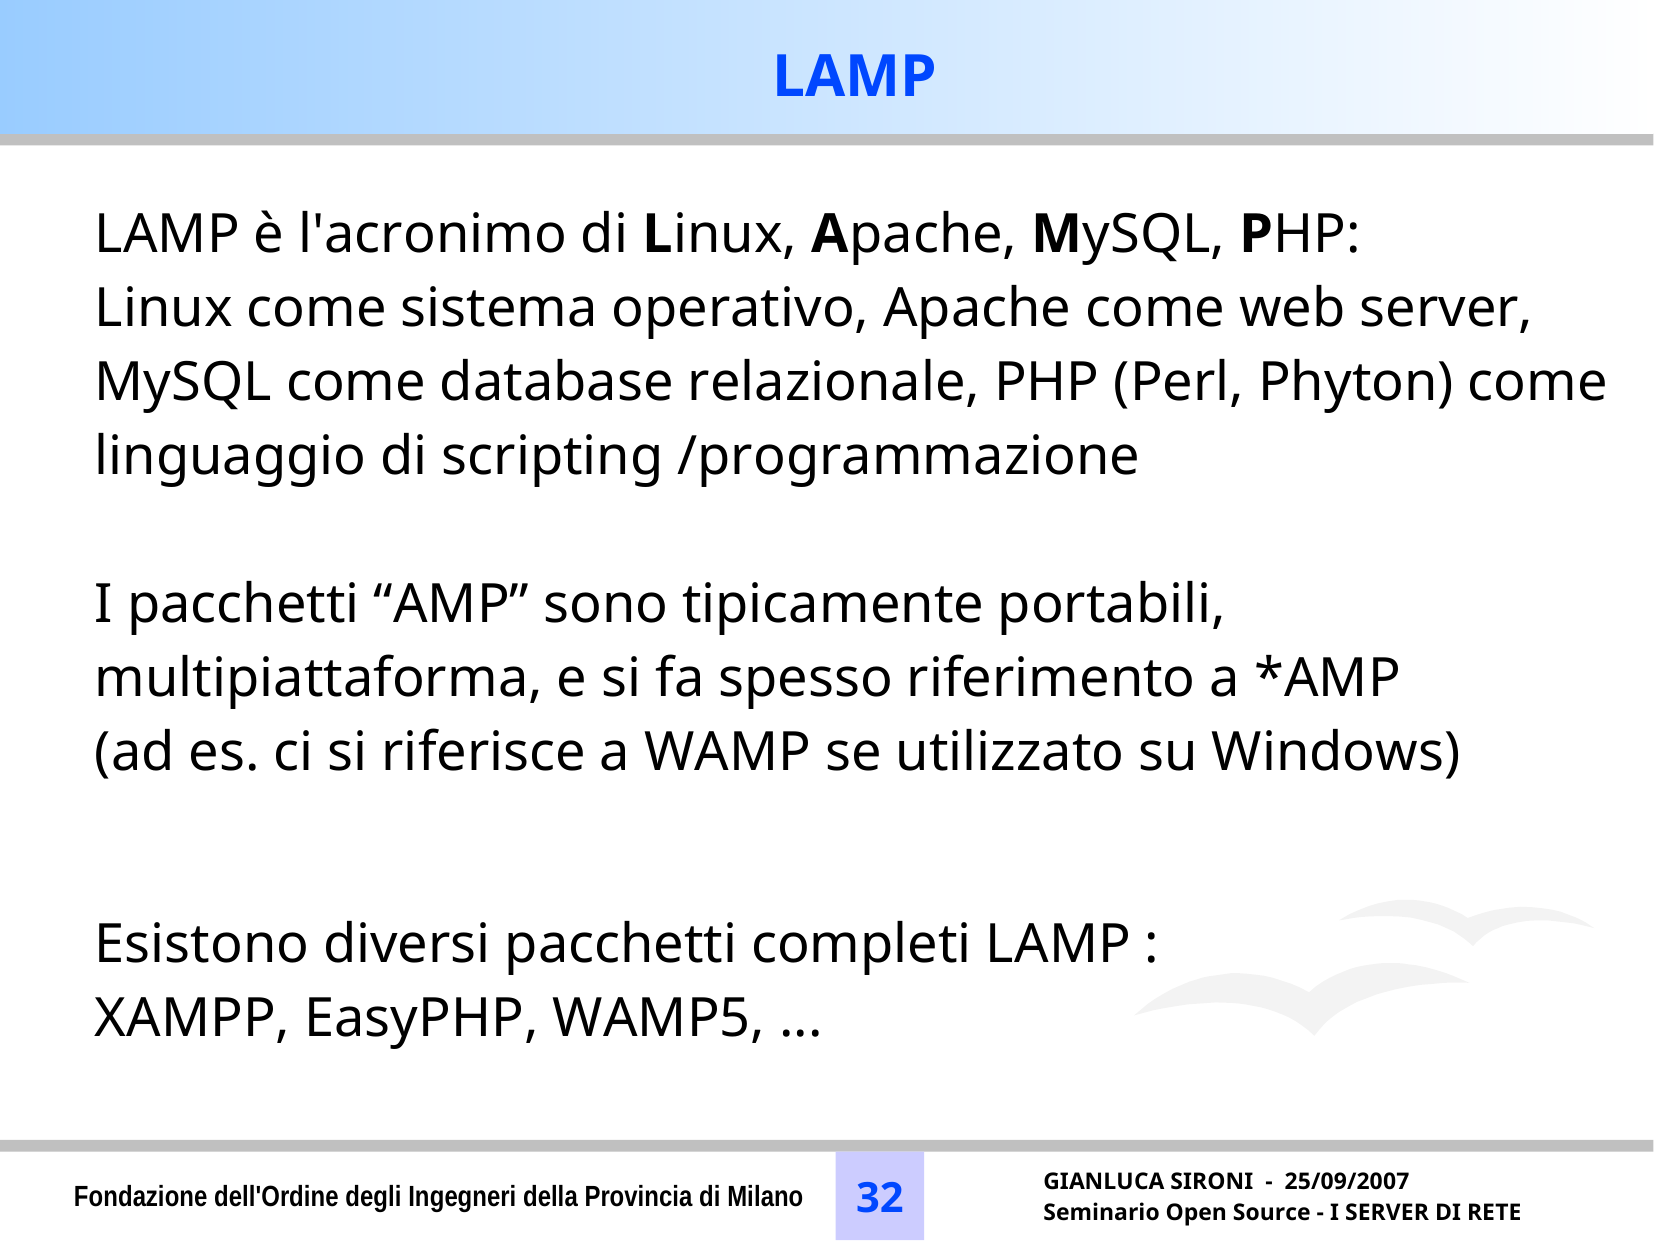

# LAMP
LAMP è l'acronimo di Linux, Apache, MySQL, PHP:
Linux come sistema operativo, Apache come web server, MySQL come database relazionale, PHP (Perl, Phyton) come linguaggio di scripting /programmazione
I pacchetti “AMP” sono tipicamente portabili, multipiattaforma, e si fa spesso riferimento a *AMP
(ad es. ci si riferisce a WAMP se utilizzato su Windows)
Esistono diversi pacchetti completi LAMP :
XAMPP, EasyPHP, WAMP5, ...